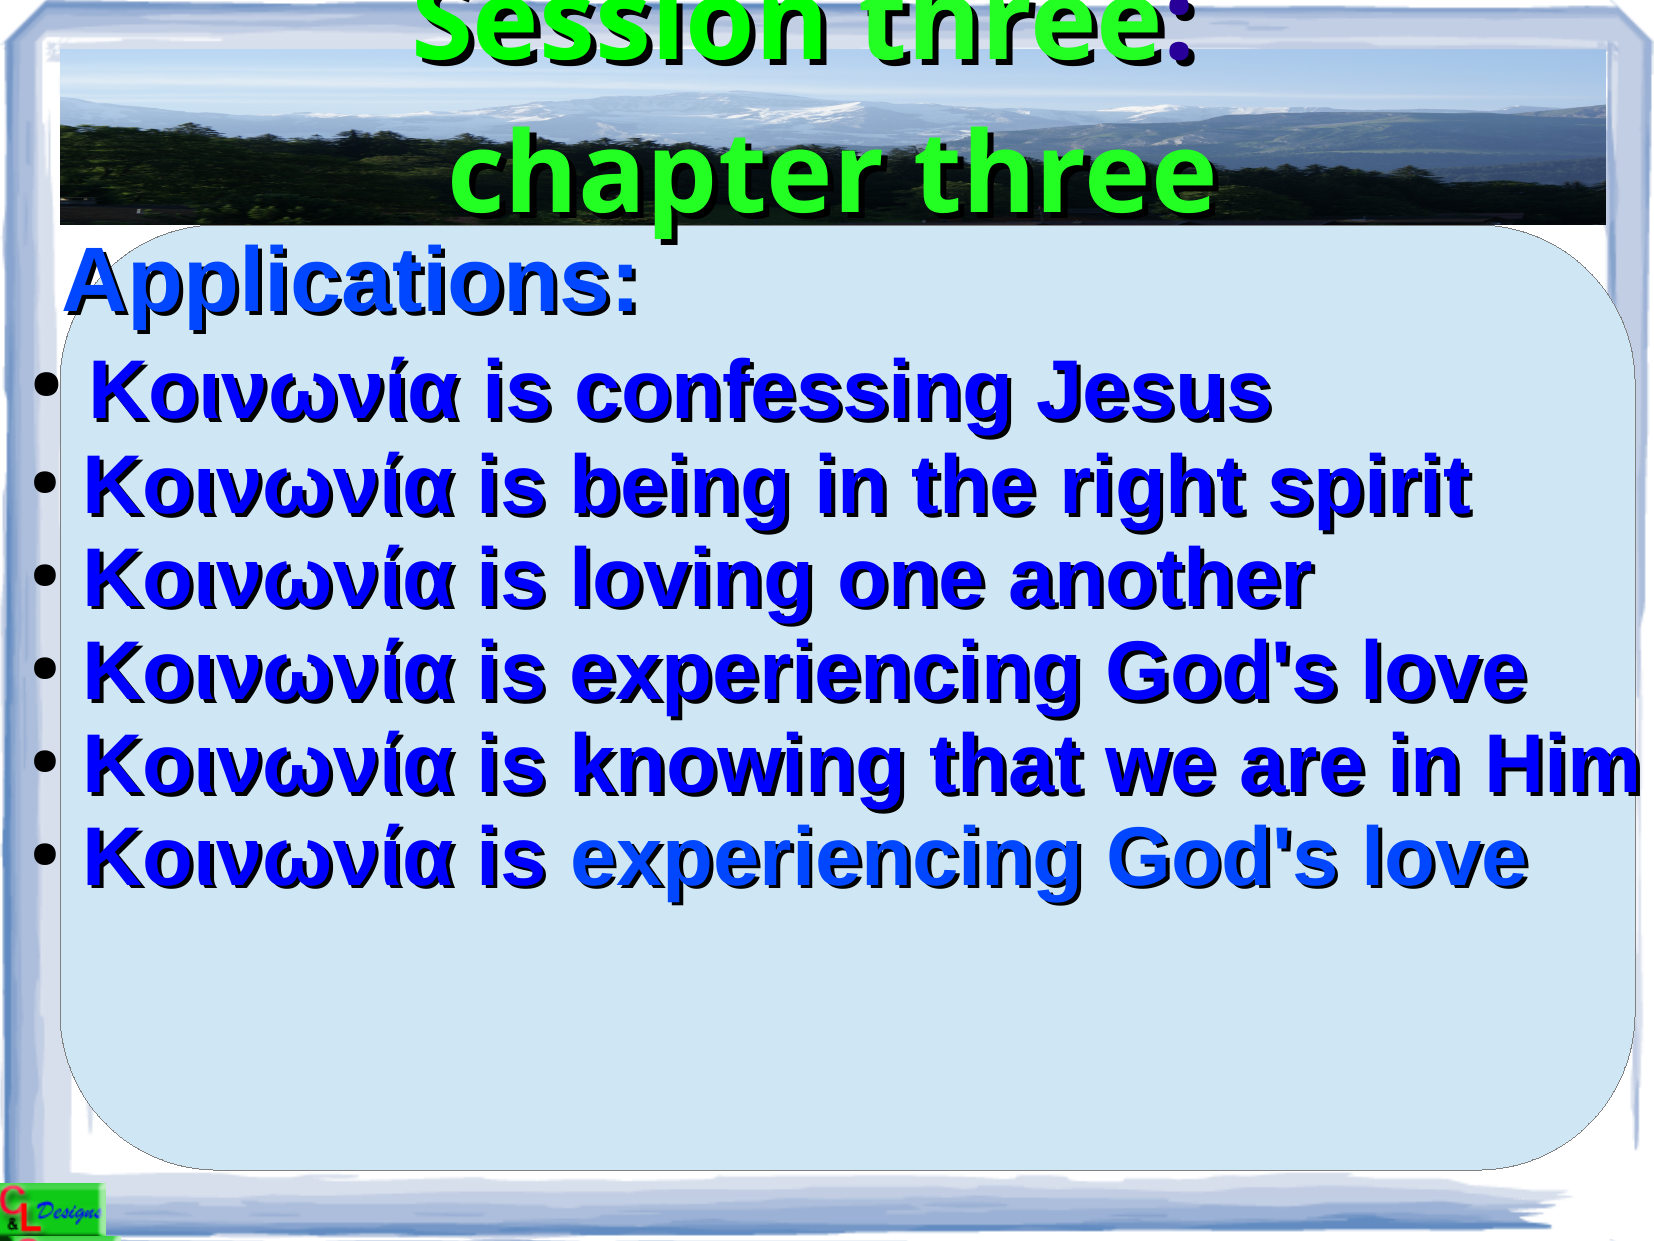

Session three: chapter three
# Applications:
 Κοινωνία is confessing Jesus
 Κοινωνία is being in the right spirit
 Κοινωνία is loving one another
 Κοινωνία is experiencing God's love
 Κοινωνία is knowing that we are in Him
 Κοινωνία is experiencing God's love